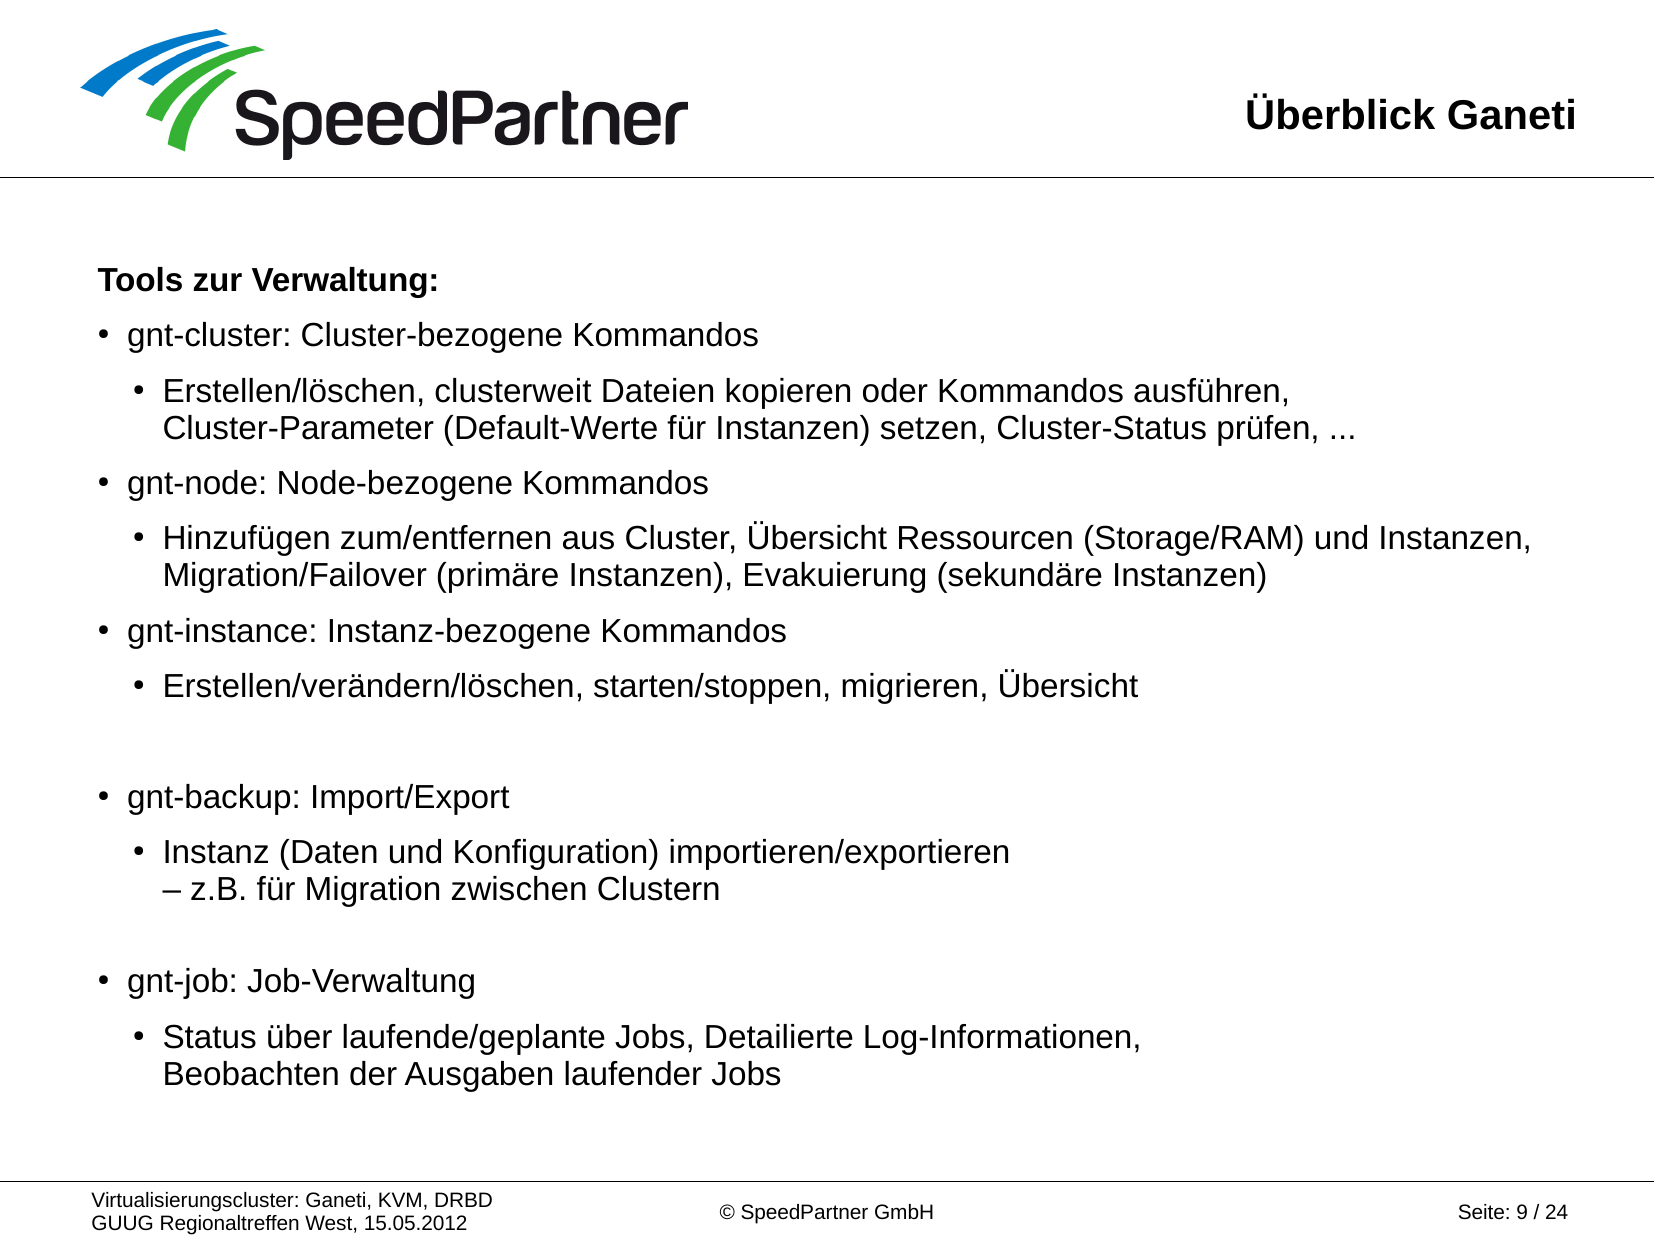

# Überblick Ganeti
Tools zur Verwaltung:
gnt-cluster: Cluster-bezogene Kommandos
Erstellen/löschen, clusterweit Dateien kopieren oder Kommandos ausführen,
Cluster-Parameter (Default-Werte für Instanzen) setzen, Cluster-Status prüfen, ...
gnt-node: Node-bezogene Kommandos
Hinzufügen zum/entfernen aus Cluster, Übersicht Ressourcen (Storage/RAM) und Instanzen,
Migration/Failover (primäre Instanzen), Evakuierung (sekundäre Instanzen)
gnt-instance: Instanz-bezogene Kommandos
Erstellen/verändern/löschen, starten/stoppen, migrieren, Übersicht
gnt-backup: Import/Export
Instanz (Daten und Konfiguration) importieren/exportieren
– z.B. für Migration zwischen Clustern
gnt-job: Job-Verwaltung
Status über laufende/geplante Jobs, Detailierte Log-Informationen,
Beobachten der Ausgaben laufender Jobs